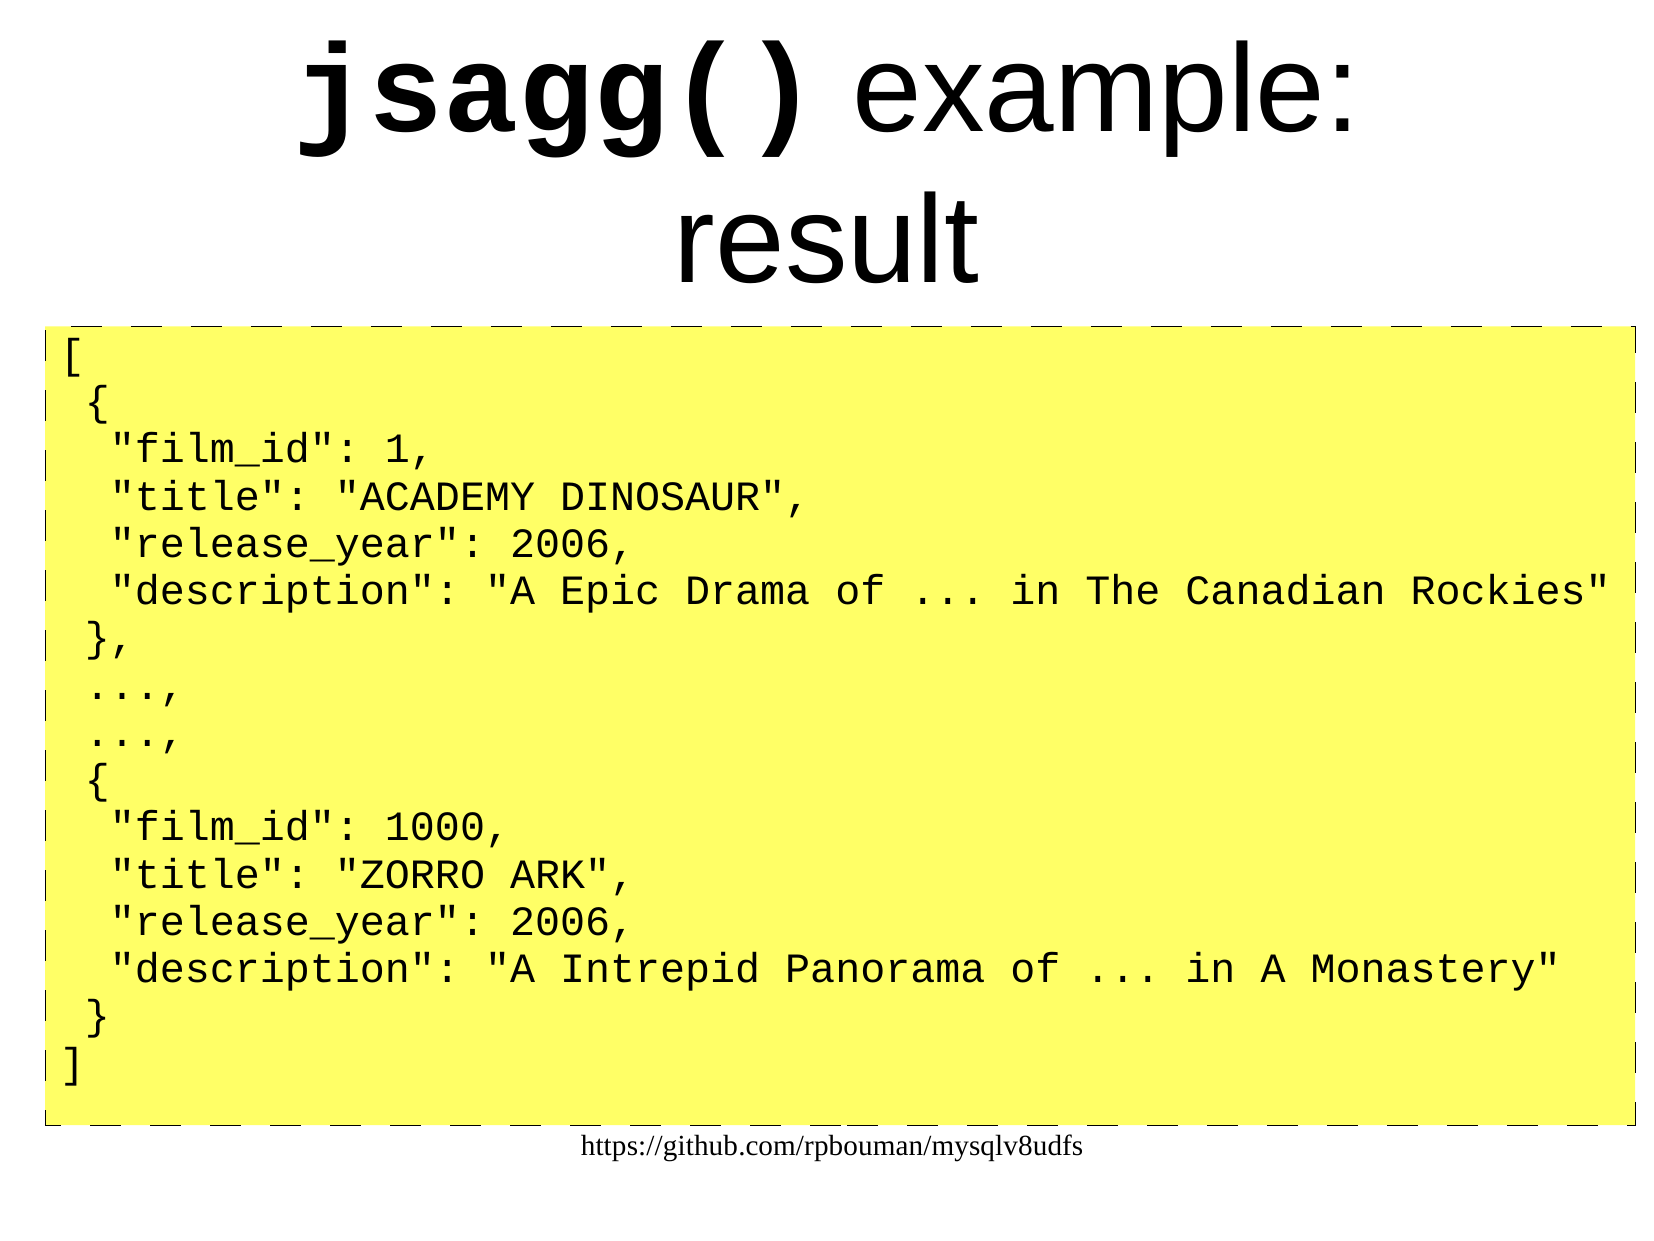

# jsagg() example: result
[
 {
 "film_id": 1,
 "title": "ACADEMY DINOSAUR",
 "release_year": 2006,
 "description": "A Epic Drama of ... in The Canadian Rockies"
 },
 ...,
 ...,
 {
 "film_id": 1000,
 "title": "ZORRO ARK",
 "release_year": 2006,
 "description": "A Intrepid Panorama of ... in A Monastery"
 }
]